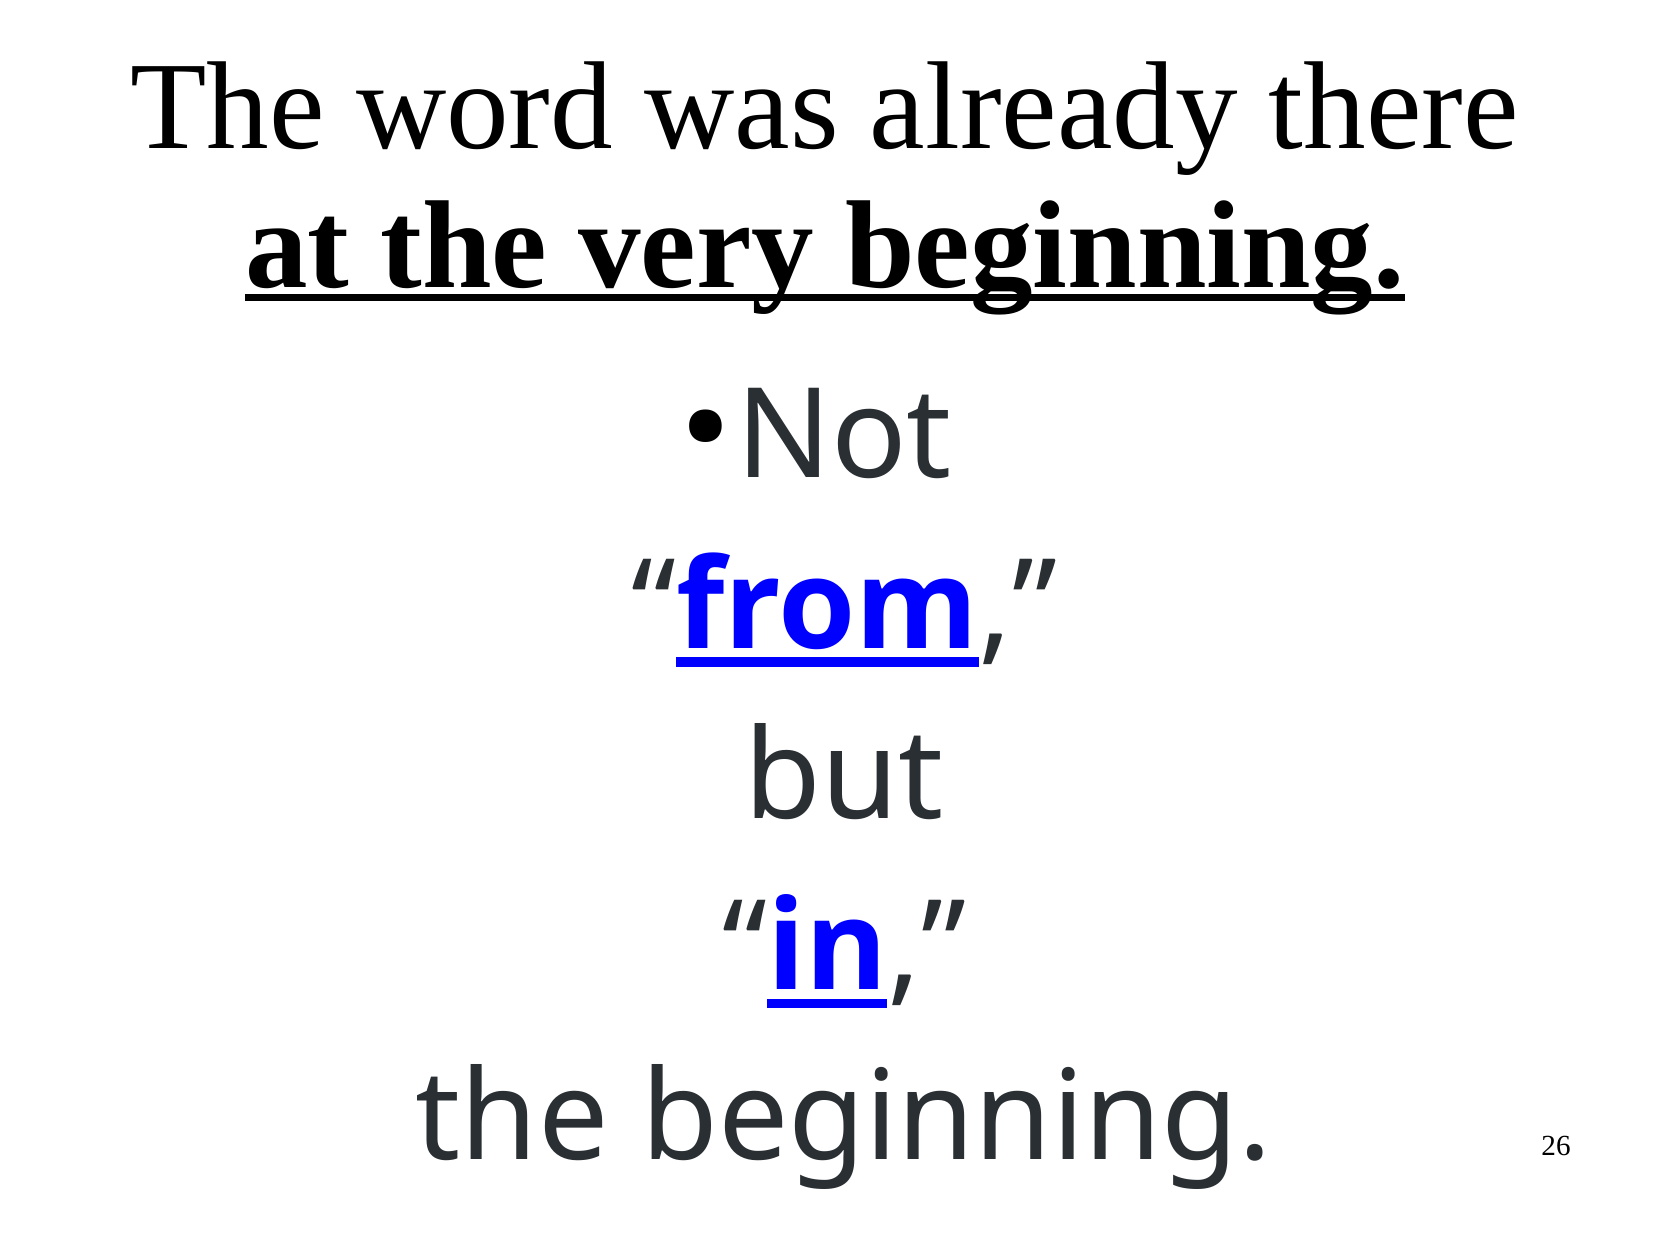

# The word was already there at the very beginning.
Not
“from,”
but
“in,”
the beginning.
26